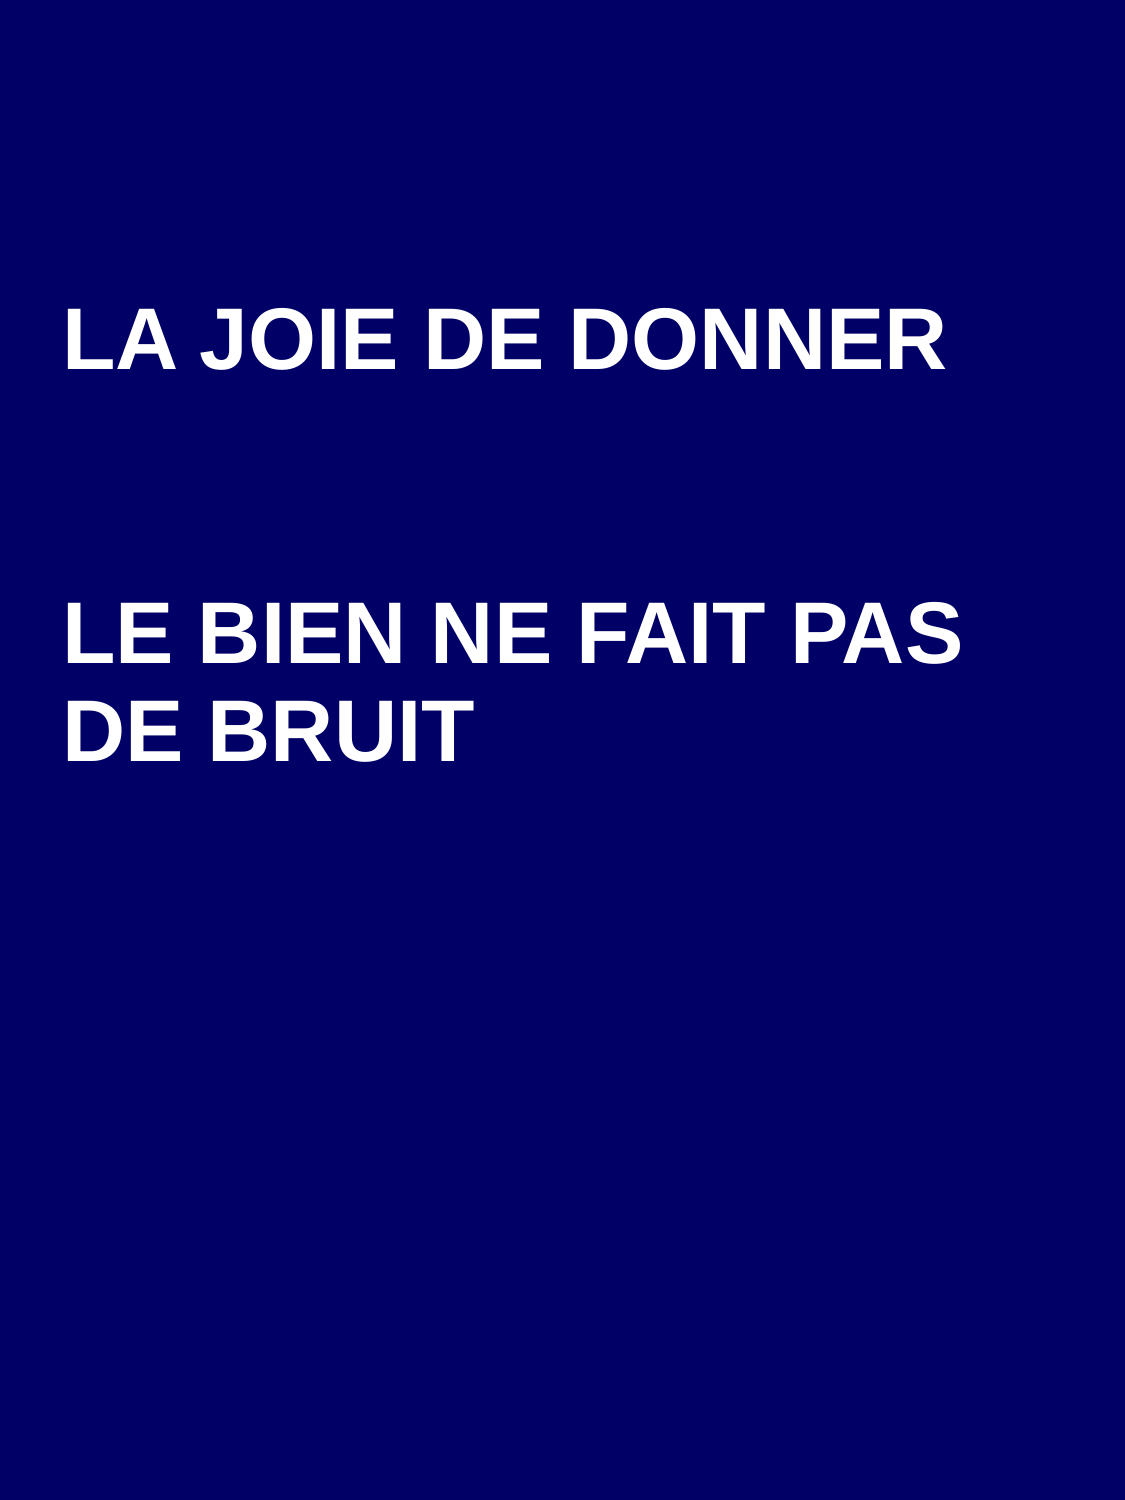

LA JOIE DE DONNER
LE BIEN NE FAIT PAS DE BRUIT